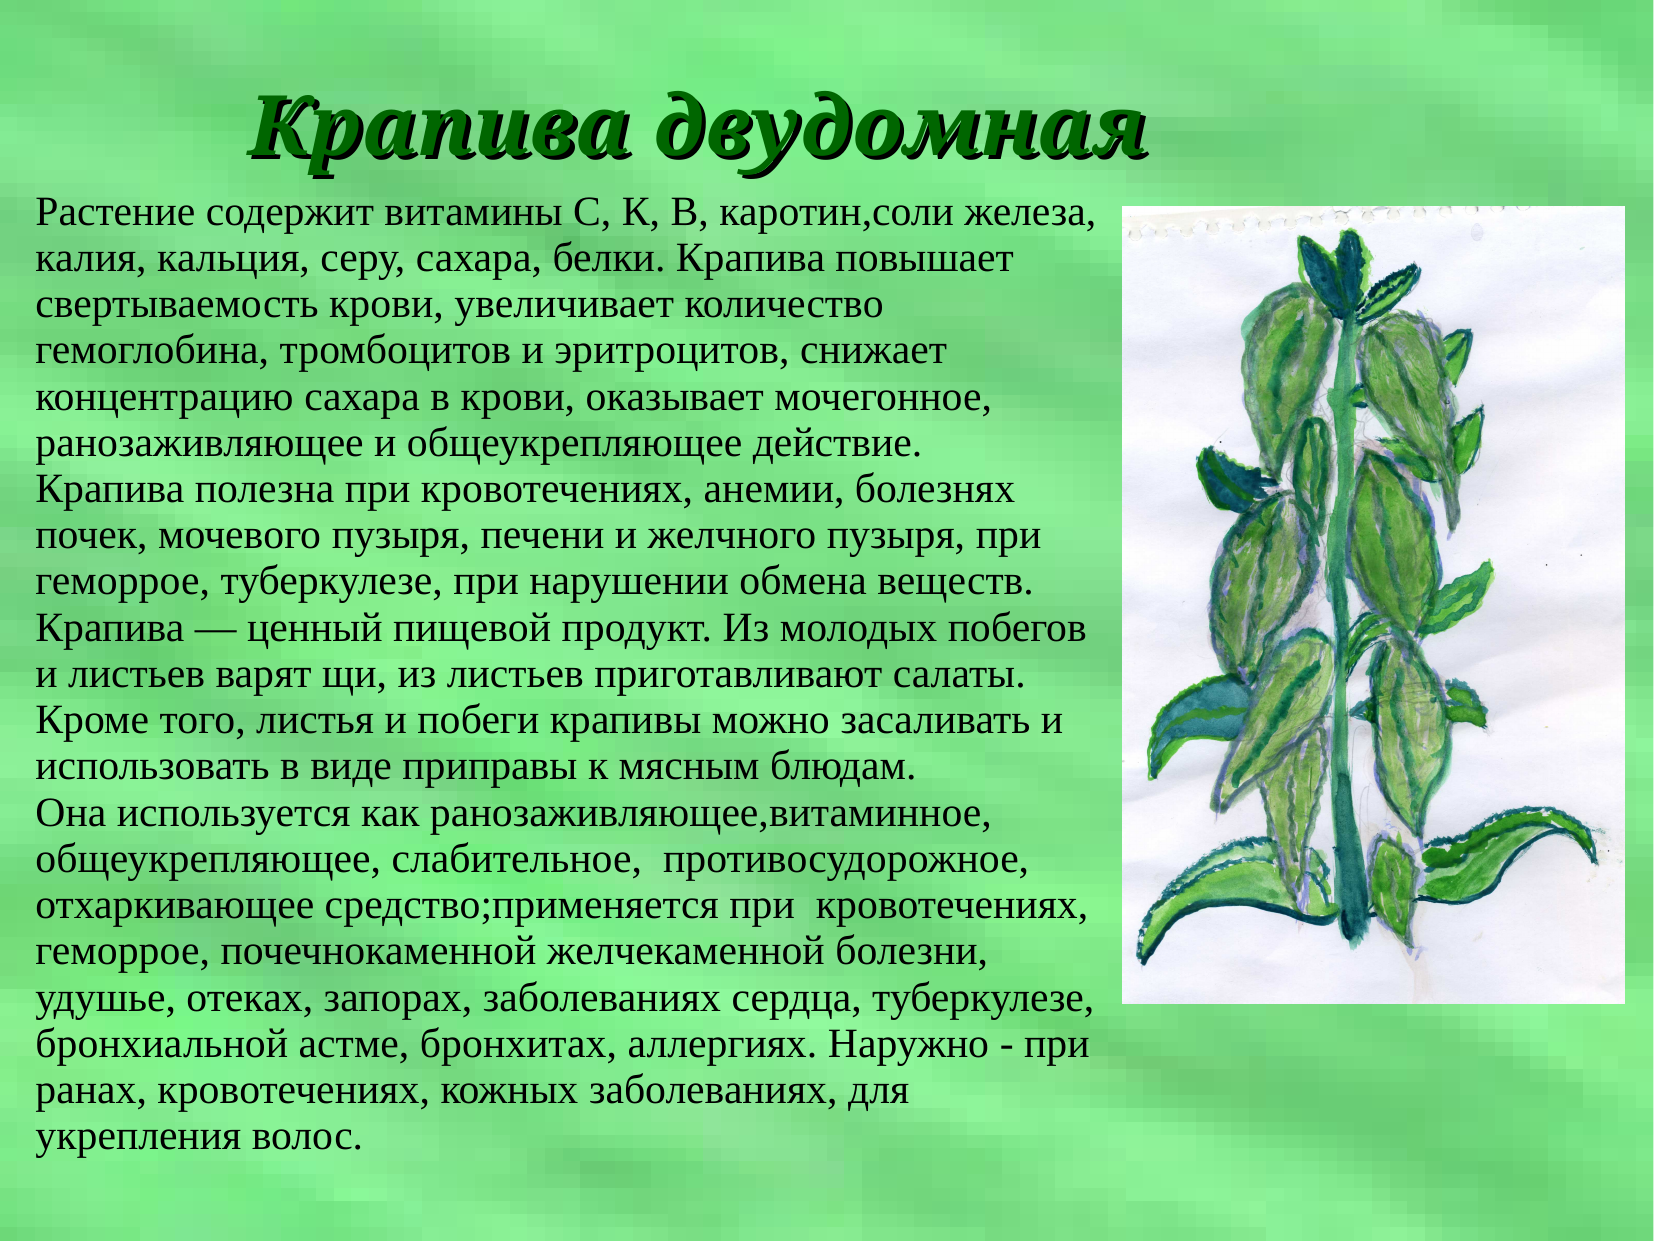

Крапива двудомная
Растение содержит витамины С, К, В, каротин,соли железа, калия, кальция, серу, сахара, белки. Крапива повышает свертываемость крови, увеличивает количество гемоглобина, тромбоцитов и эритроцитов, снижает концентрацию сахара в крови, оказывает мочегонное, ранозаживляющее и общеукрепляющее действие.
Крапива полезна при кровотечениях, анемии, болезнях почек, мочевого пузыря, печени и желчного пузыря, при геморрое, туберкулезе, при нарушении обмена веществ. Крапива — ценный пищевой продукт. Из молодых побегов и листьев варят щи, из листьев приготавливают салаты. Кроме того, листья и побеги крапивы можно засаливать и использовать в виде приправы к мясным блюдам.
Она используется как ранозаживляющее,витаминное, общеукрепляющее, слабительное, противосудорожное, отхаркивающее средство;применяется при кровотечениях, геморрое, почечнокаменной желчекаменной болезни, удушье, отеках, запорах, заболеваниях сердца, туберкулезе, бронхиальной астме, бронхитах, аллергиях. Наружно - при ранах, кровотечениях, кожных заболеваниях, для укрепления волос.